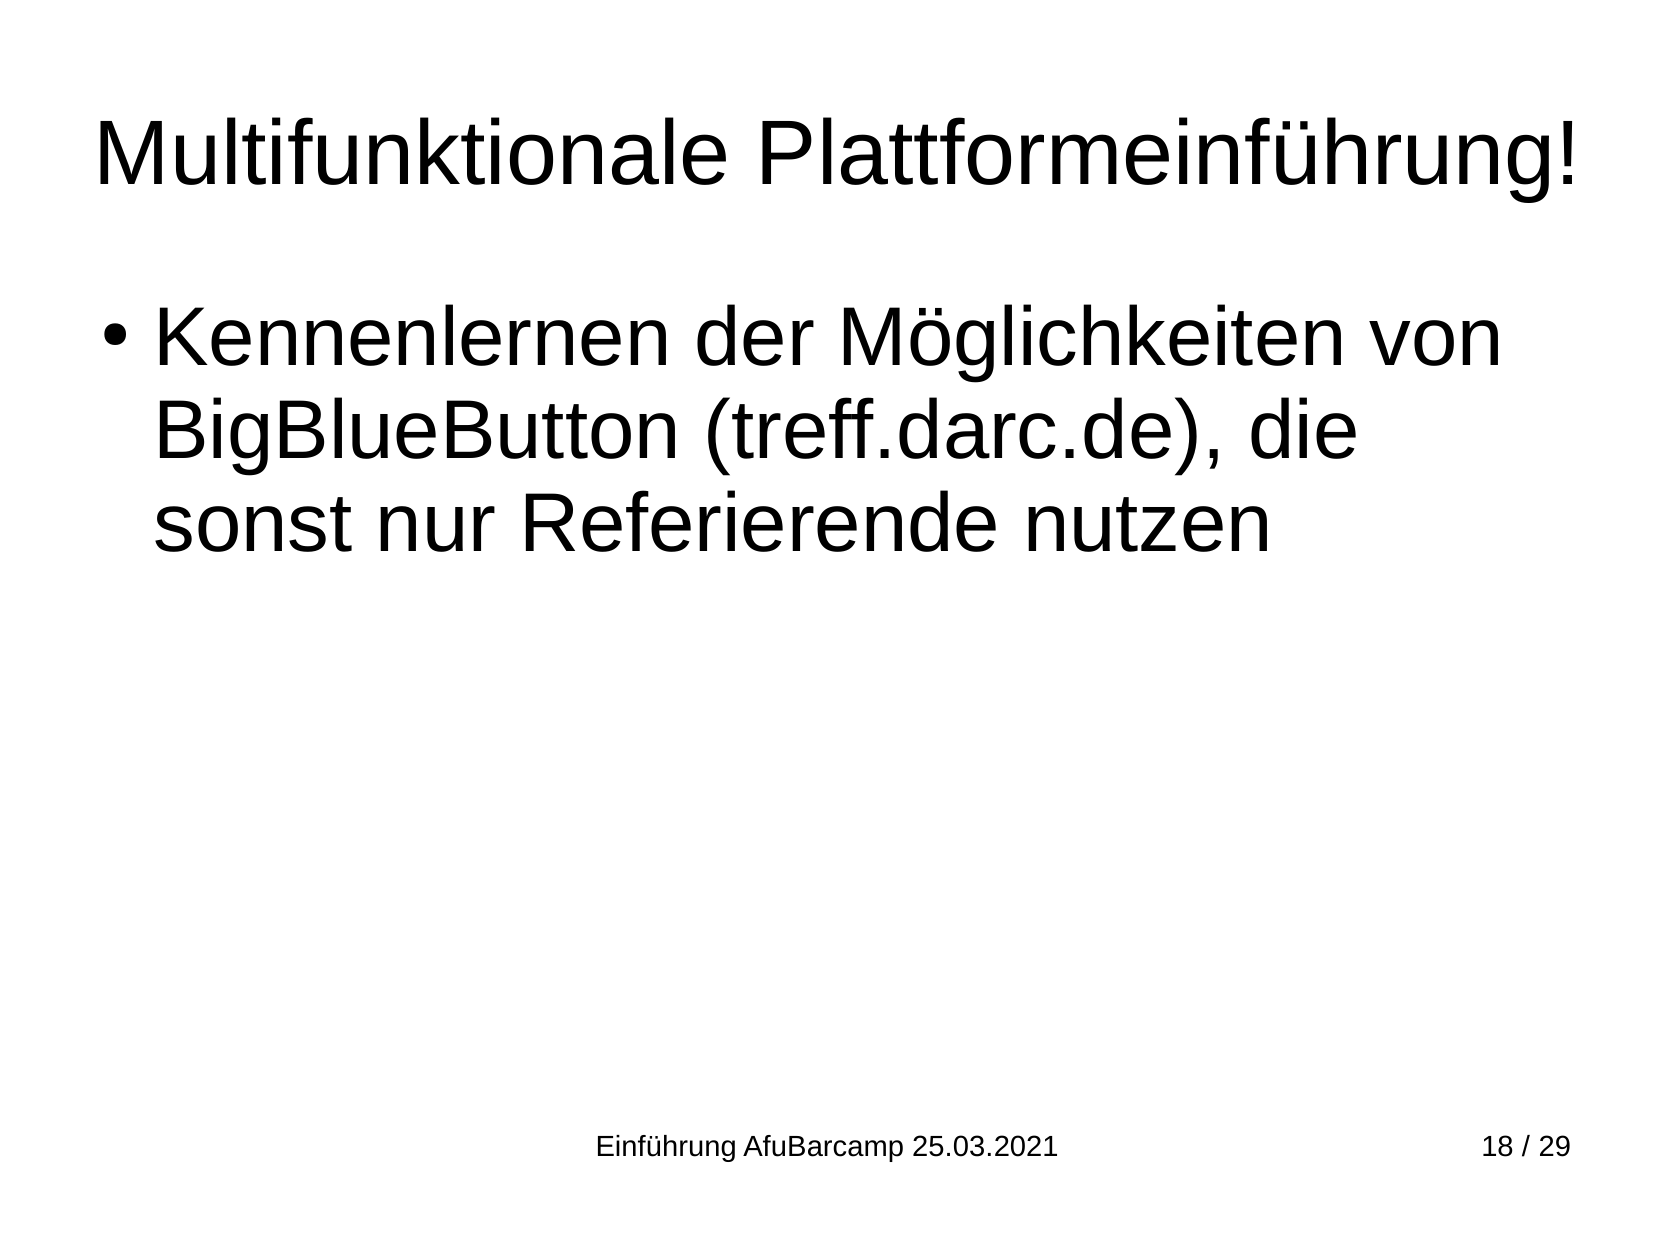

# Multifunktionale Plattformeinführung!
Kennenlernen der Möglichkeiten von BigBlueButton (treff.darc.de), die sonst nur Referierende nutzen